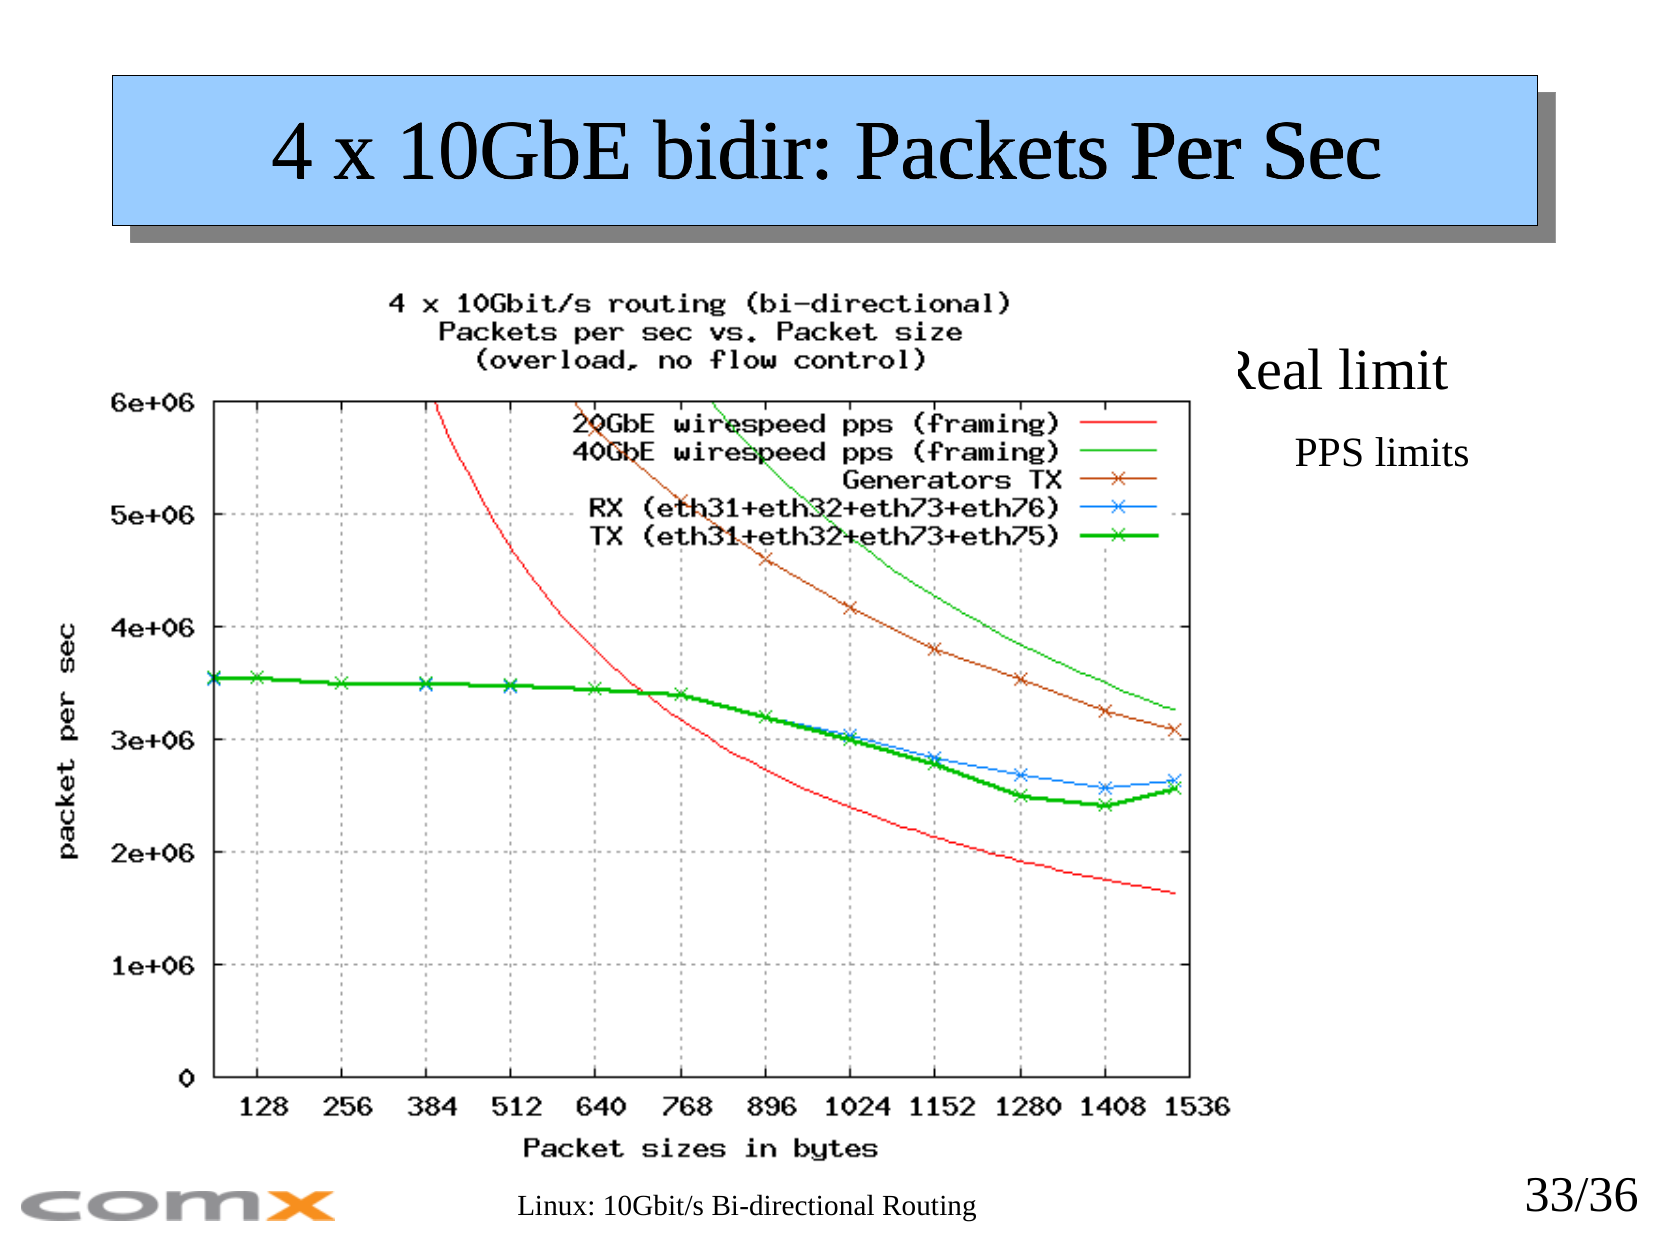

# 4 x 10GbE bidir: Packets Per Sec
Real limit
PPS limits